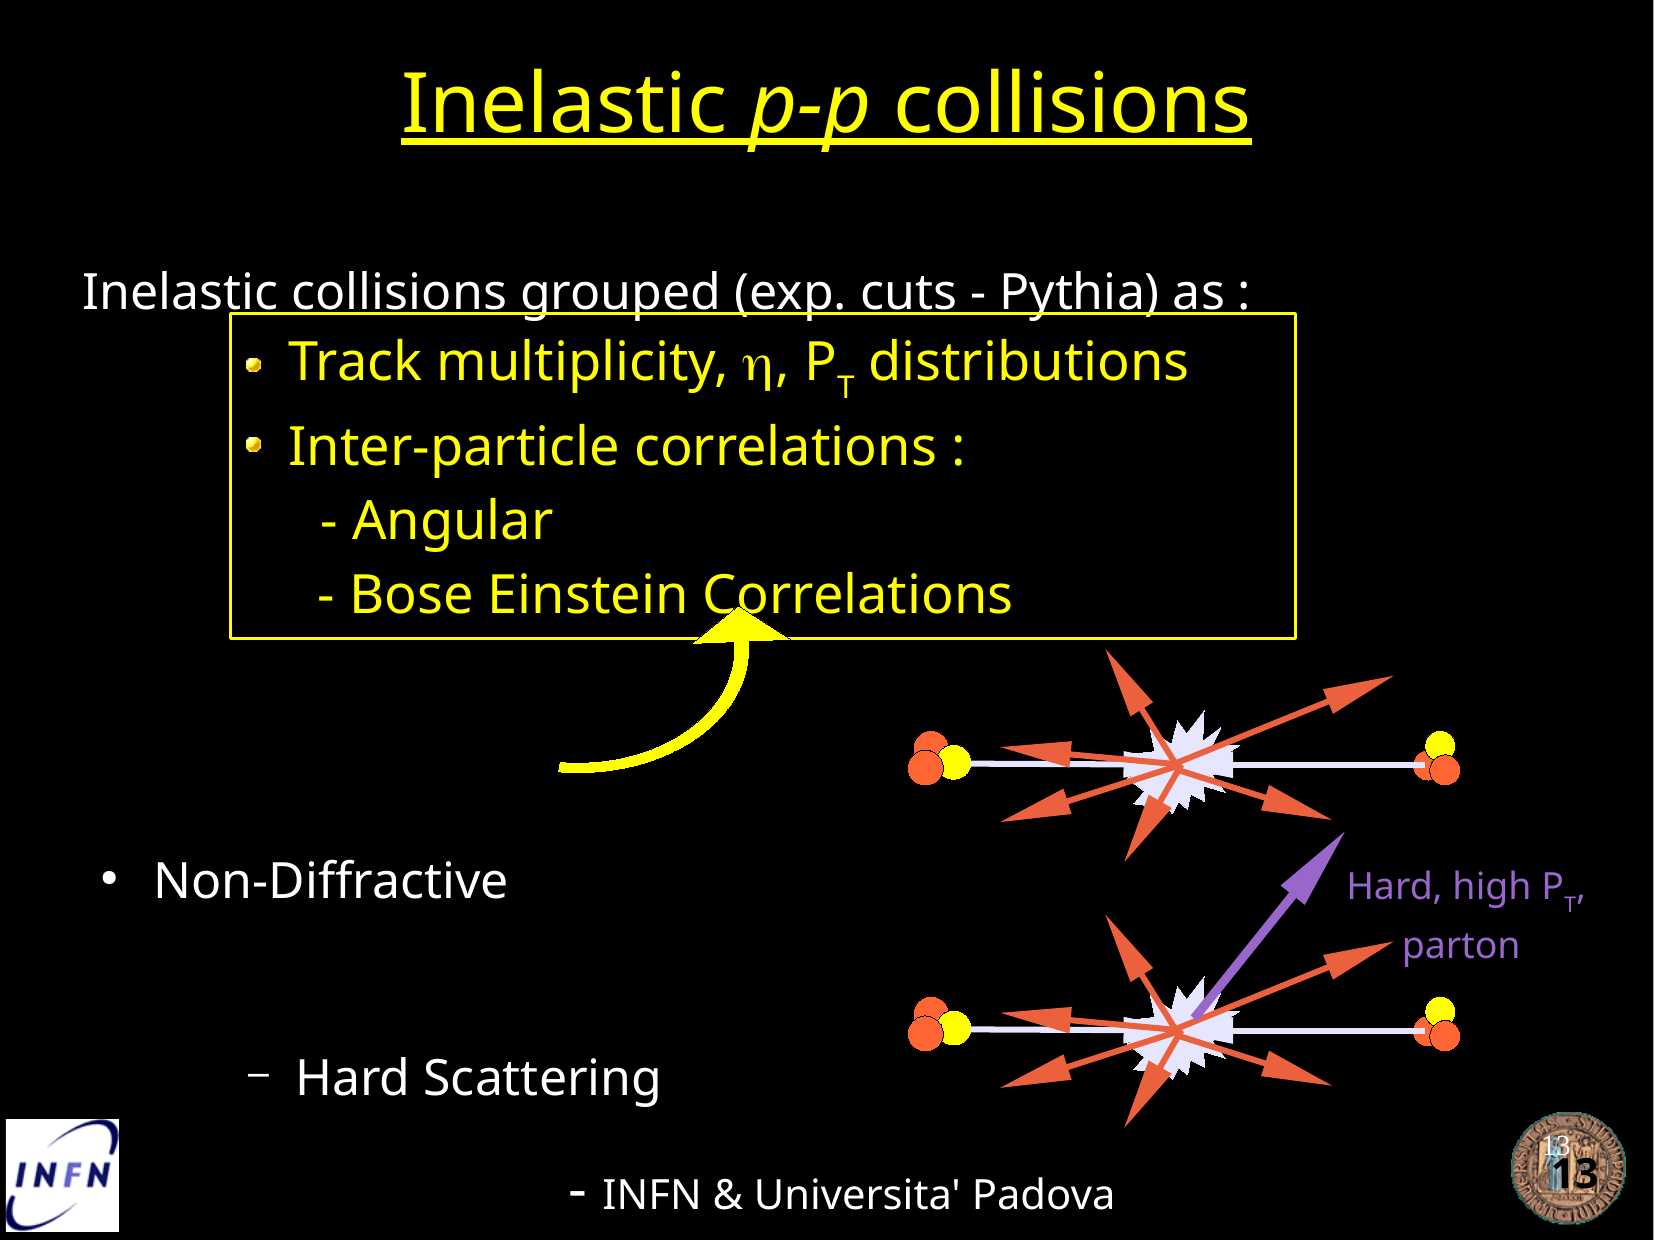

# Inelastic p-p collisions
Inelastic collisions grouped (exp. cuts - Pythia) as :
Non-Diffractive
Hard Scattering
 Track multiplicity, h, PT distributions
 Inter-particle correlations :
	- Angular
- Bose Einstein Correlations
Hard, high PT,
parton
13